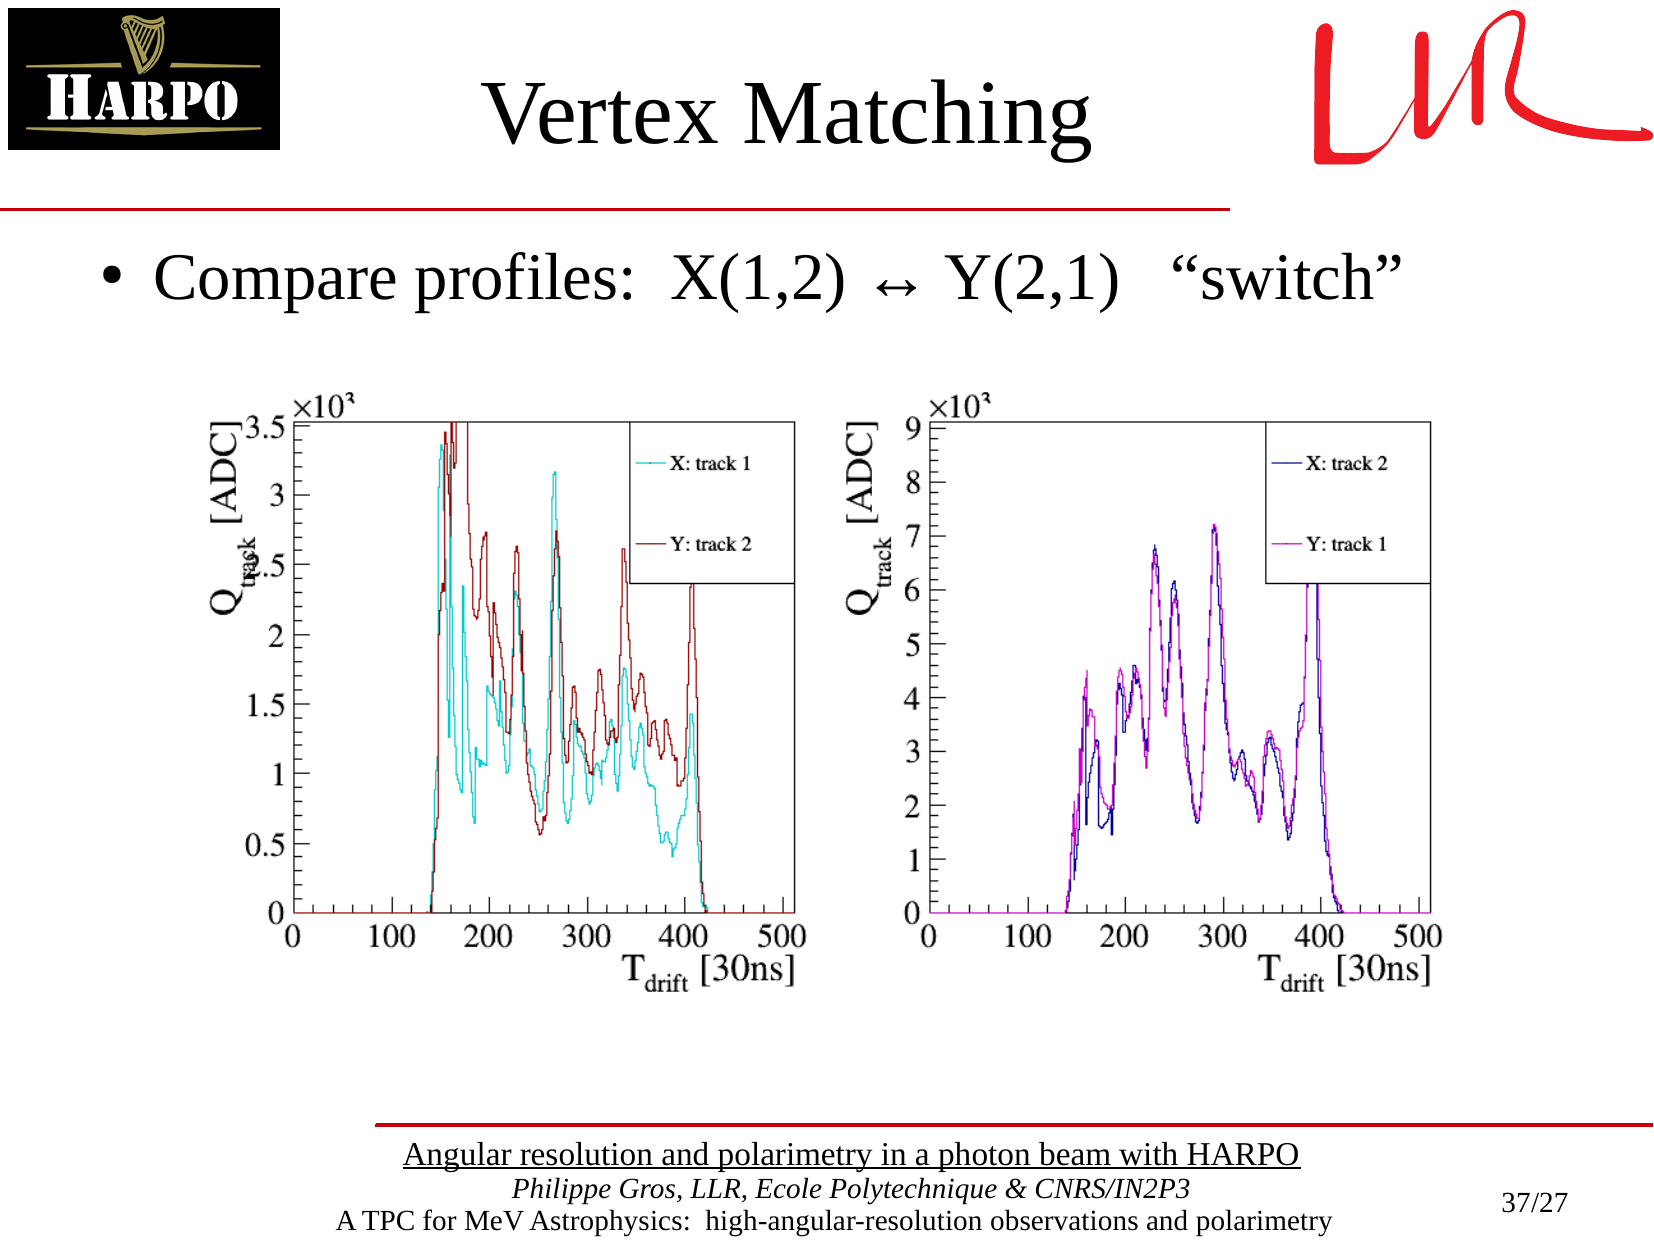

# Vertex Matching
Compare profiles: X(1,2) ↔ Y(2,1) “switch”
37